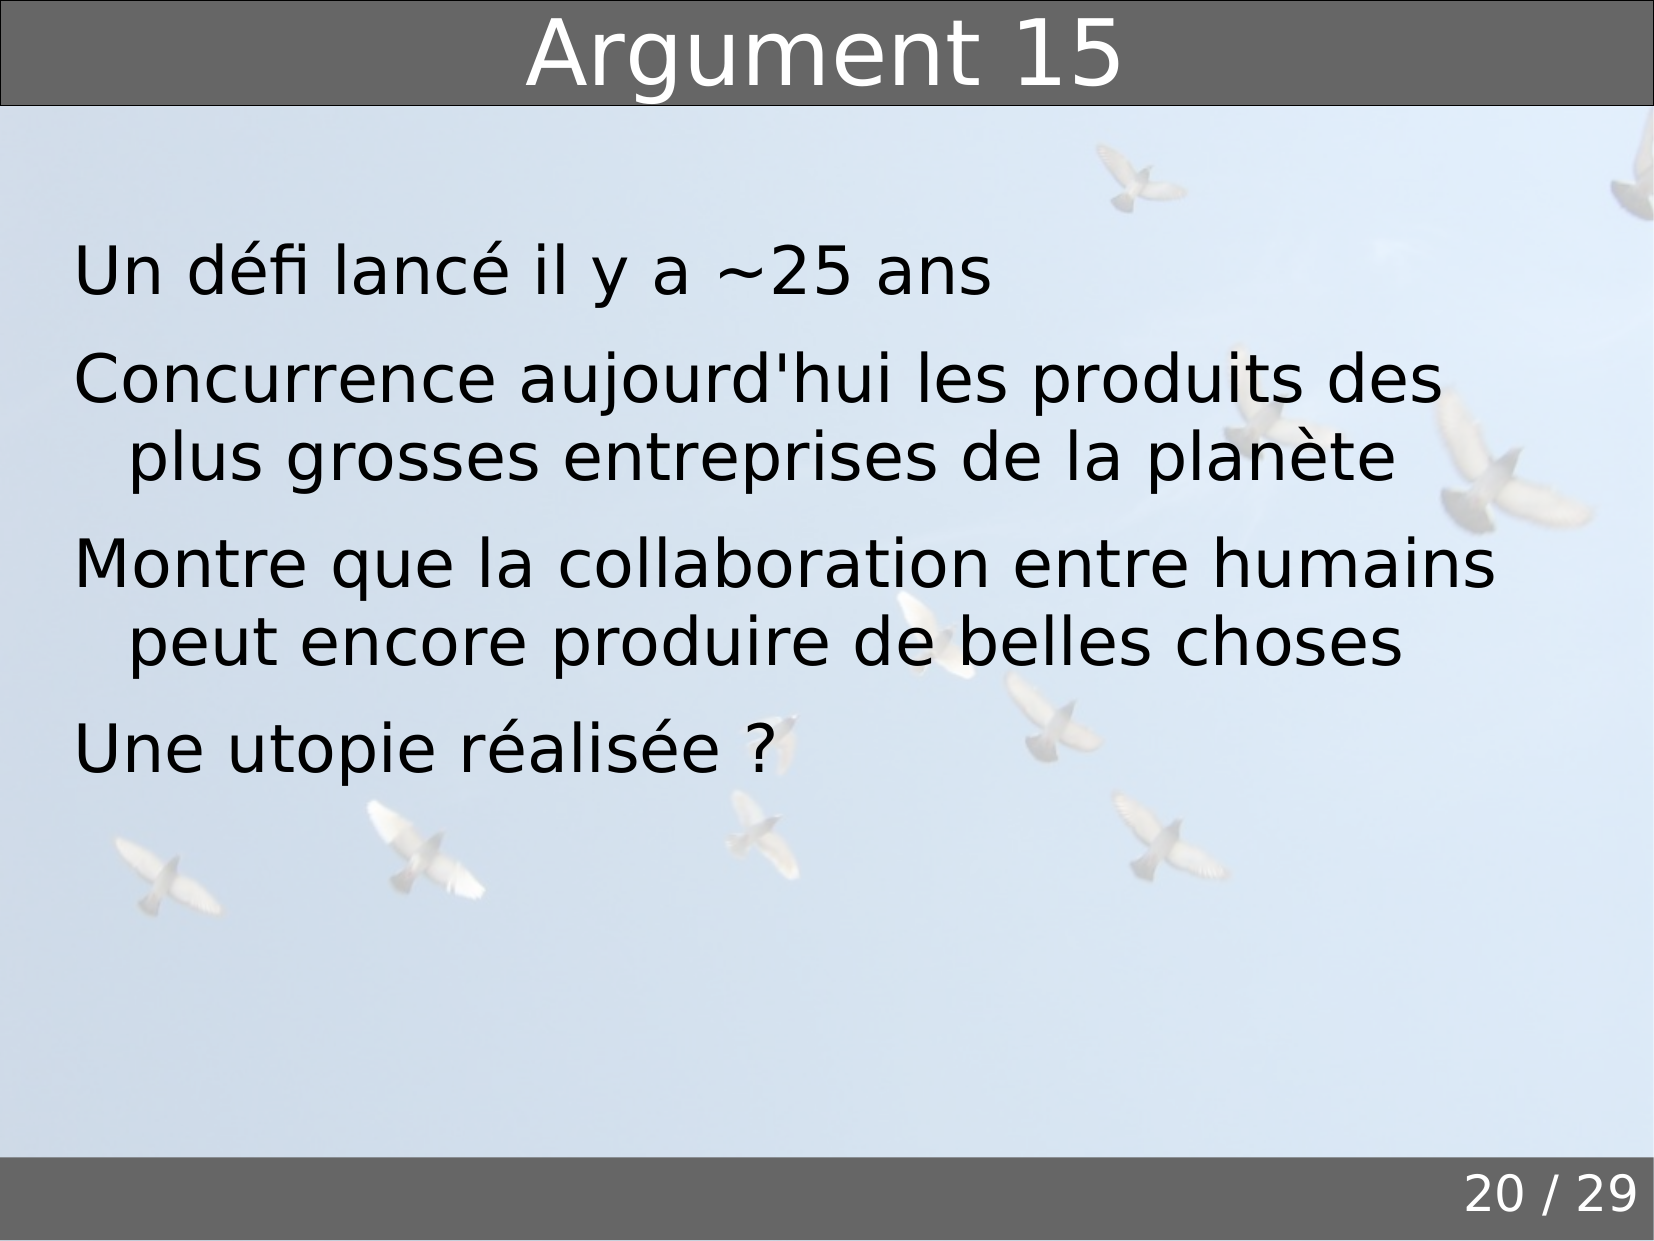

# Argument 15
Un défi lancé il y a ~25 ans
Concurrence aujourd'hui les produits des plus grosses entreprises de la planète
Montre que la collaboration entre humains peut encore produire de belles choses
Une utopie réalisée ?